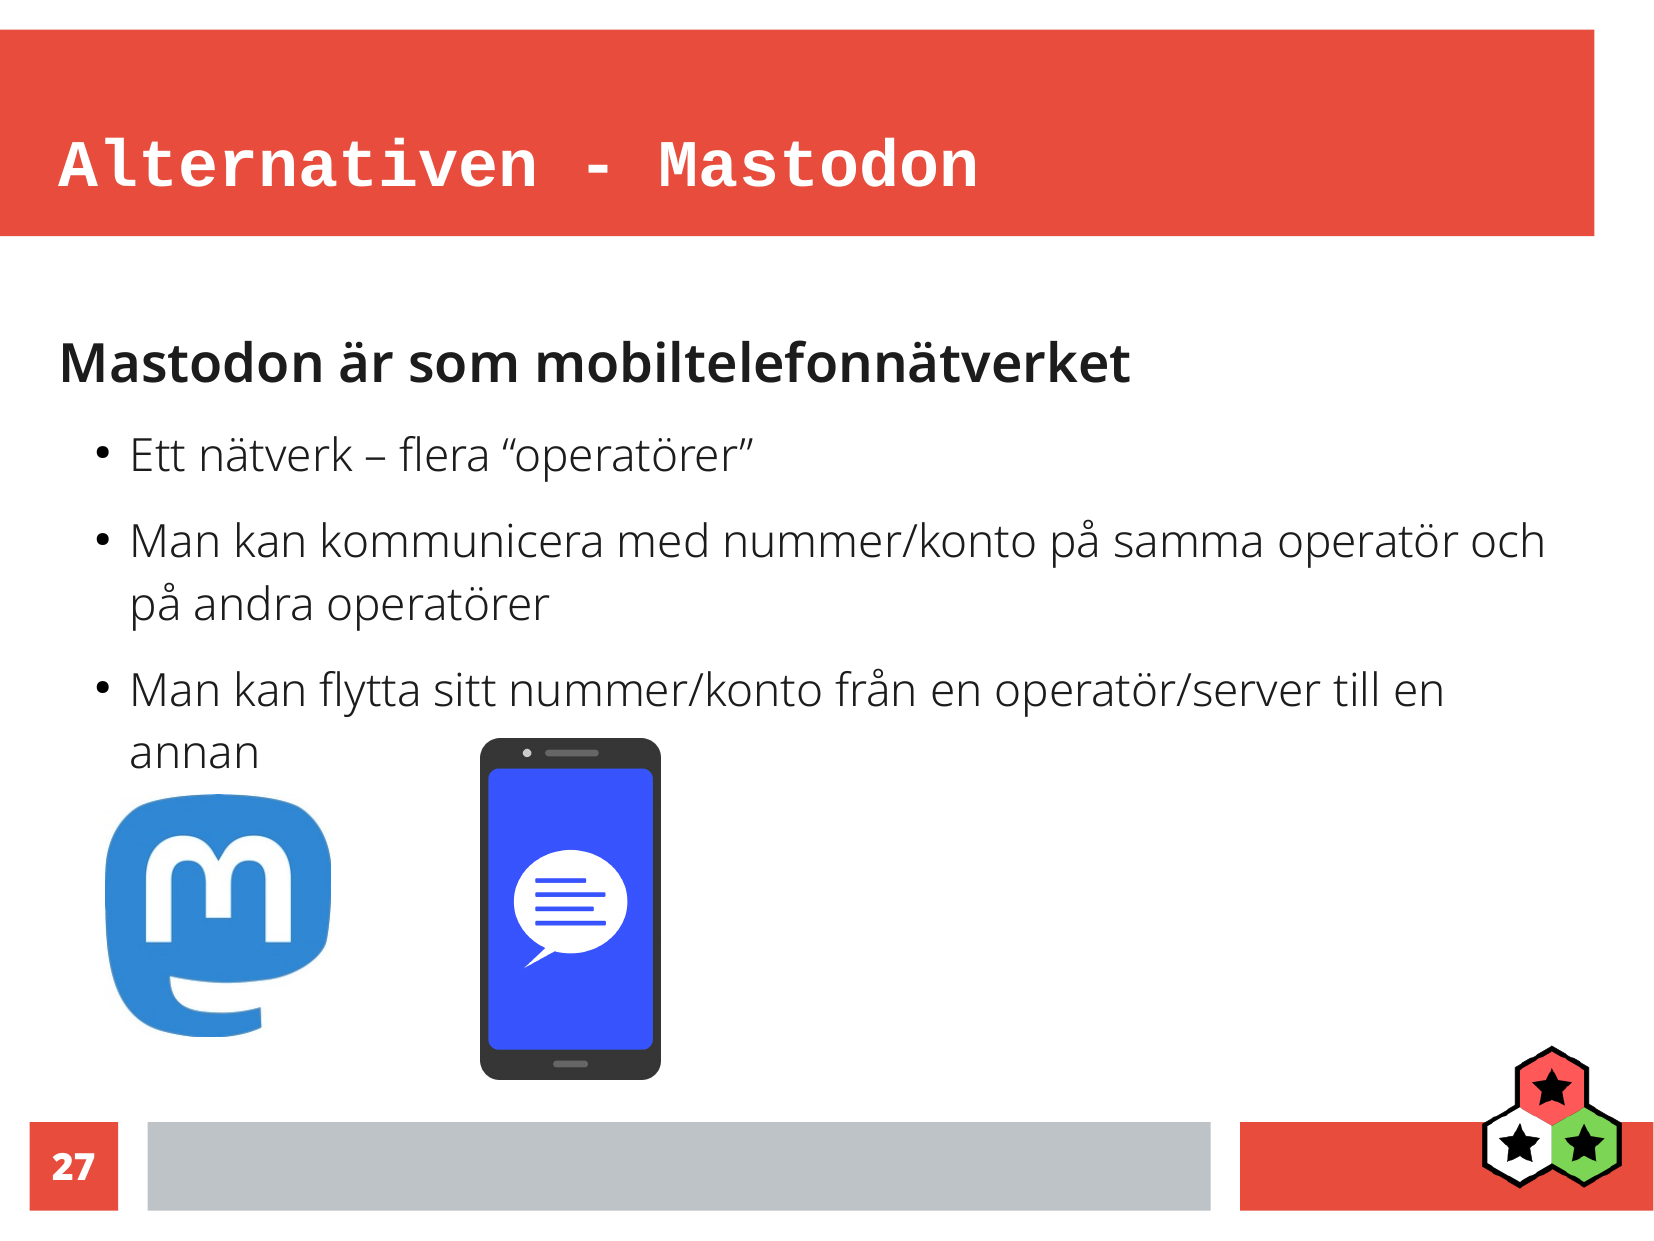

# Alternativen - Mastodon
Mastodon är som mobiltelefonnätverket
Ett nätverk – flera “operatörer”
Man kan kommunicera med nummer/konto på samma operatör och på andra operatörer
Man kan flytta sitt nummer/konto från en operatör/server till en annan
27